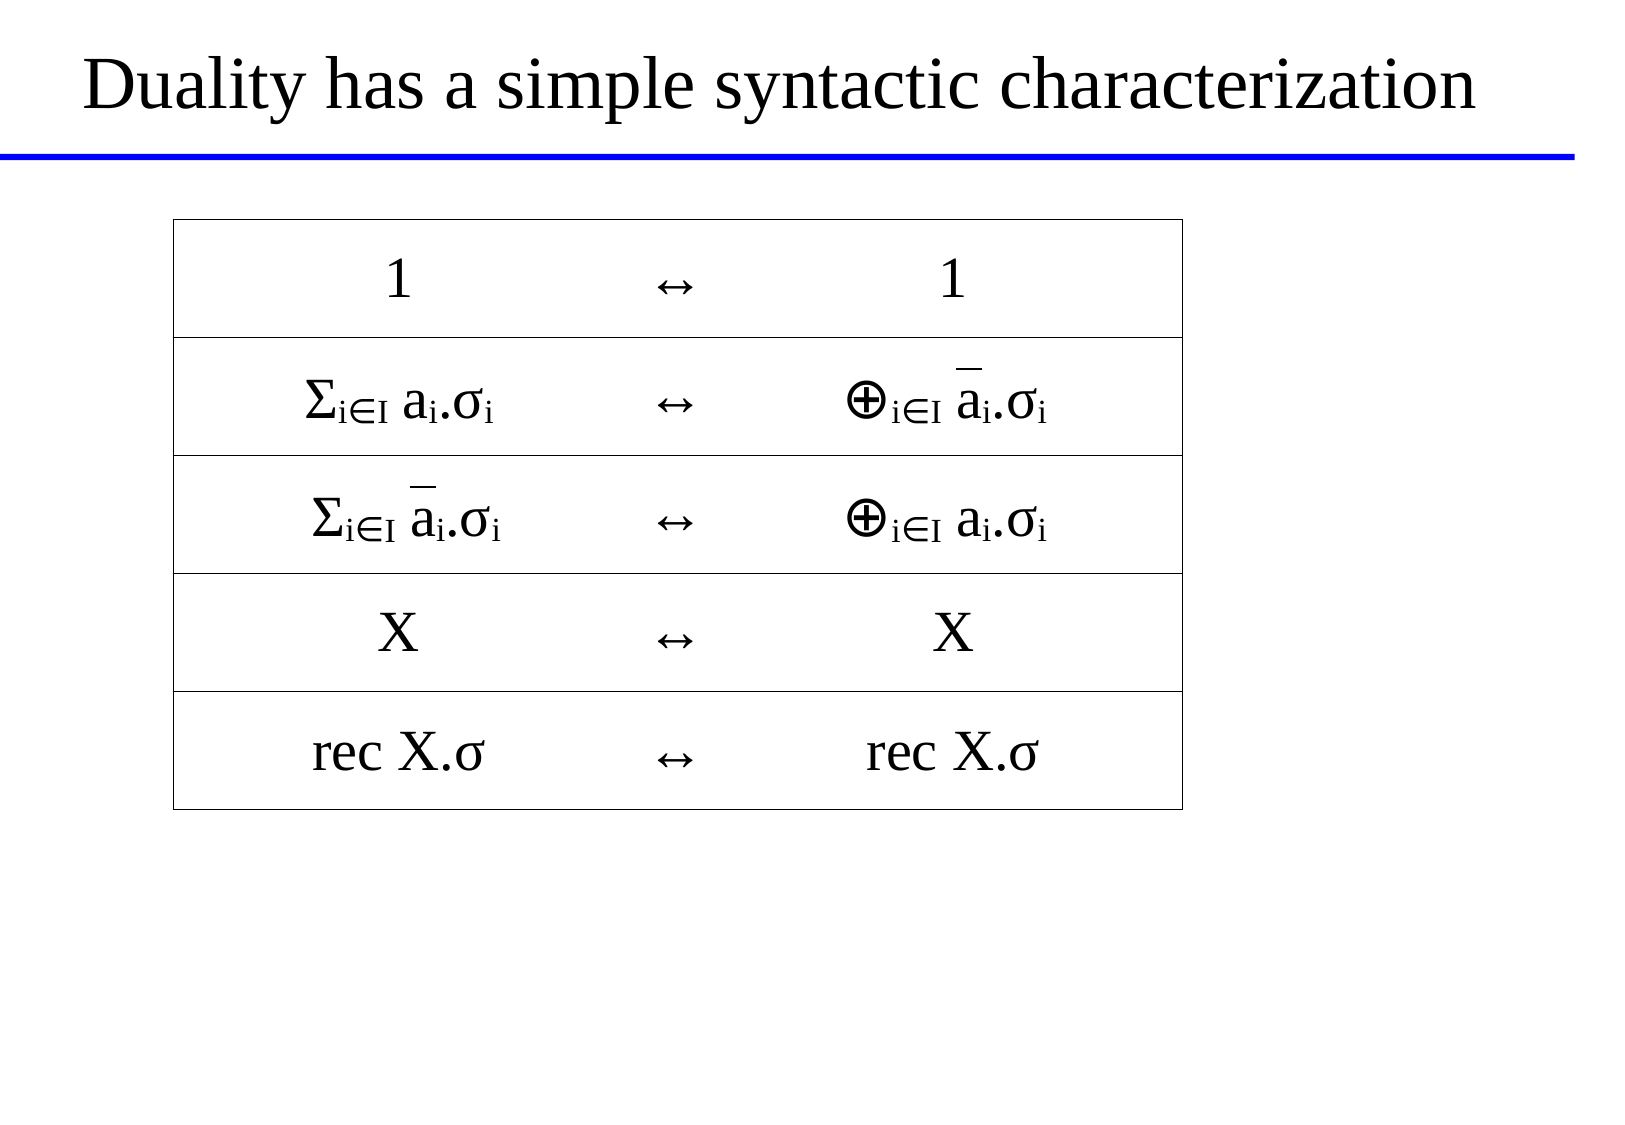

# Duality has a simple syntactic characterization
| 1 | ↔ | 1 |
| --- | --- | --- |
| Σi∈I ai.σi | ↔ | ⊕i∈I ai.σi |
| Σi∈I ai.σi | ↔ | ⊕i∈I ai.σi |
| X | ↔ | X |
| rec X.σ | ↔ | rec X.σ |